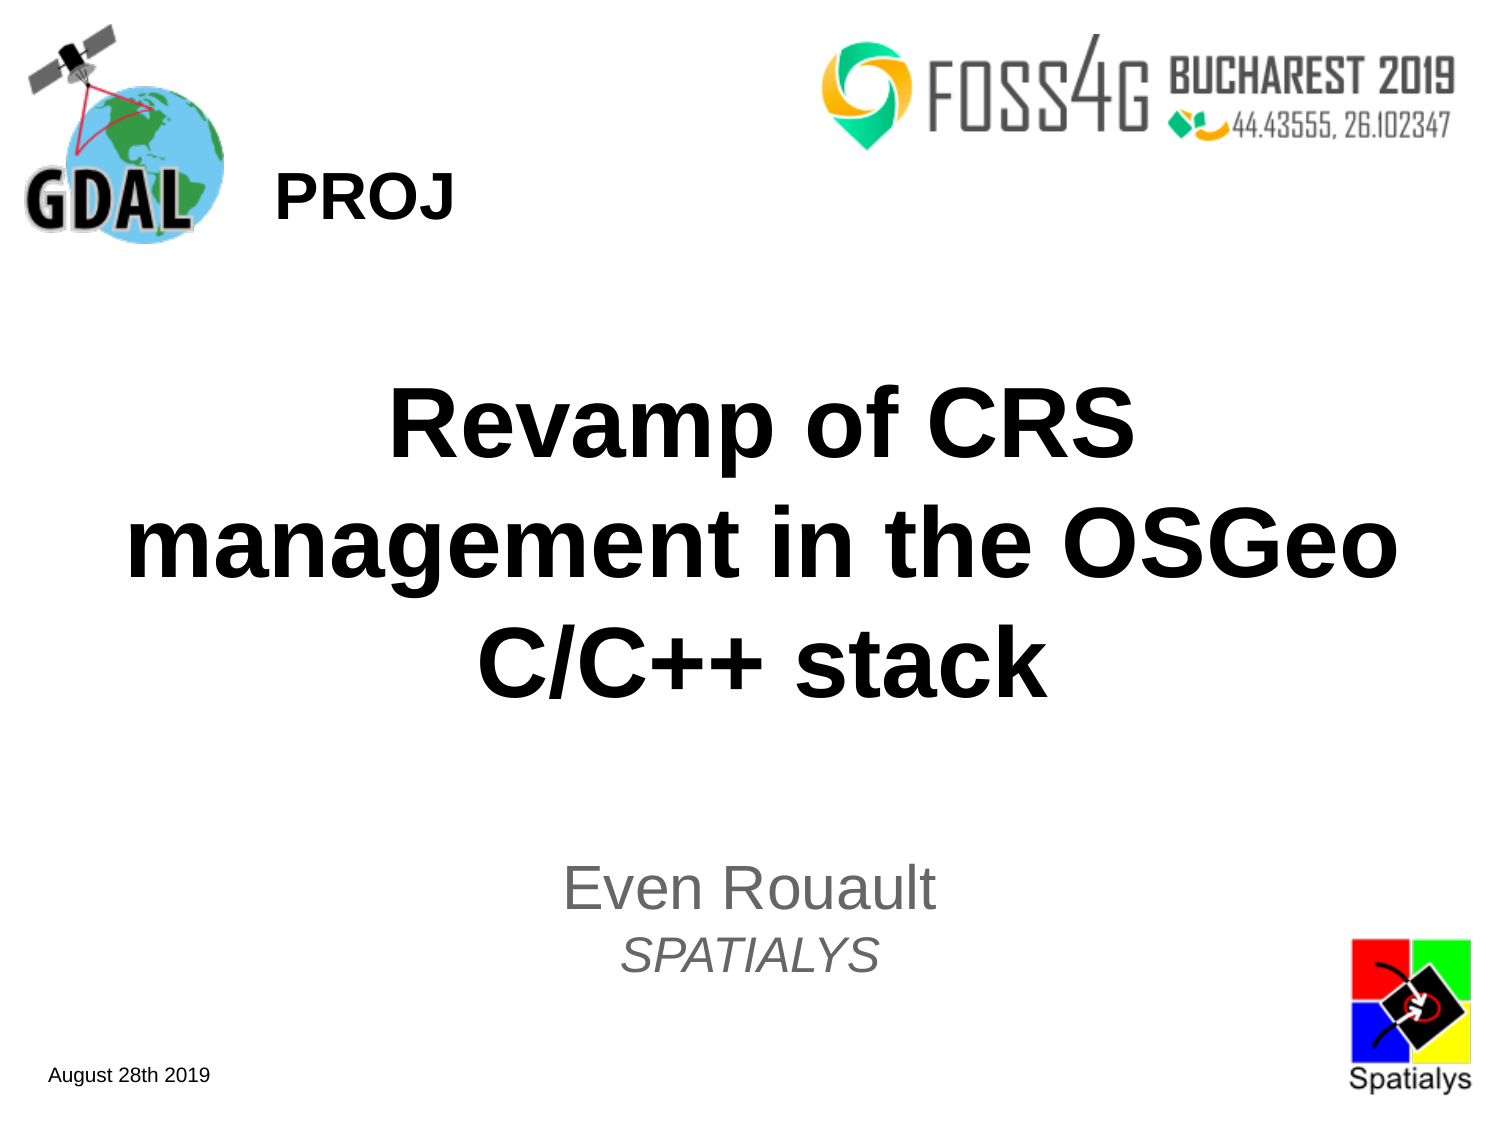

PROJ
# Revamp of CRS management in the OSGeo C/C++ stack
Even Rouault
SPATIALYS
August 28th 2019